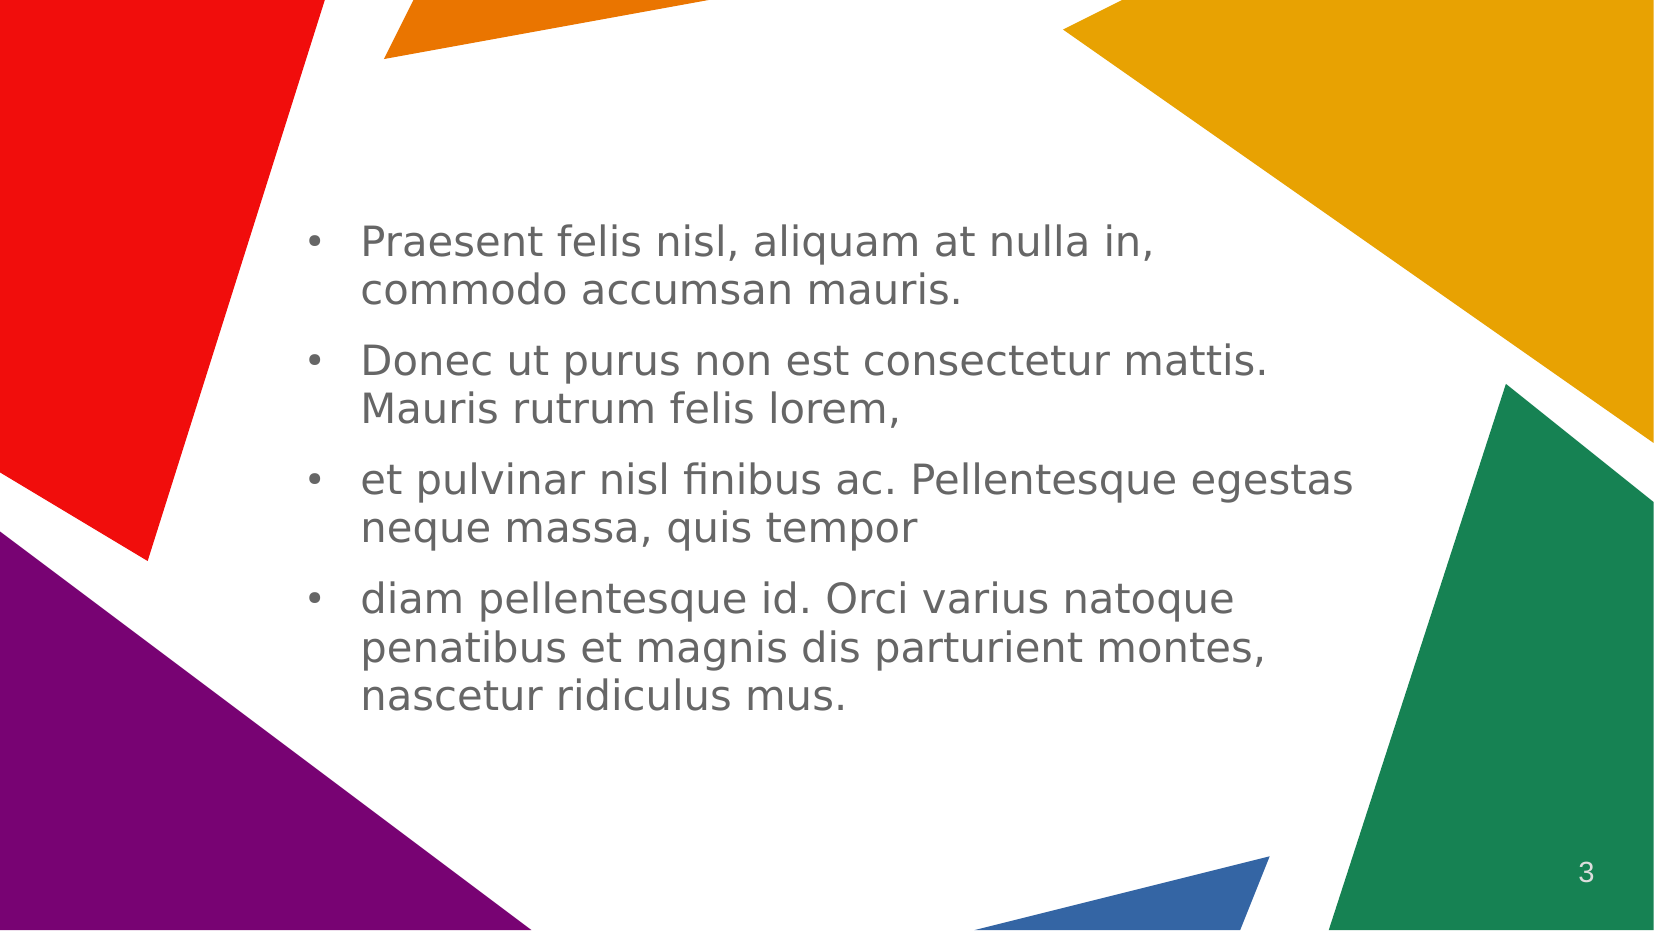

#
Praesent felis nisl, aliquam at nulla in, commodo accumsan mauris.
Donec ut purus non est consectetur mattis. Mauris rutrum felis lorem,
et pulvinar nisl finibus ac. Pellentesque egestas neque massa, quis tempor
diam pellentesque id. Orci varius natoque penatibus et magnis dis parturient montes, nascetur ridiculus mus.
3